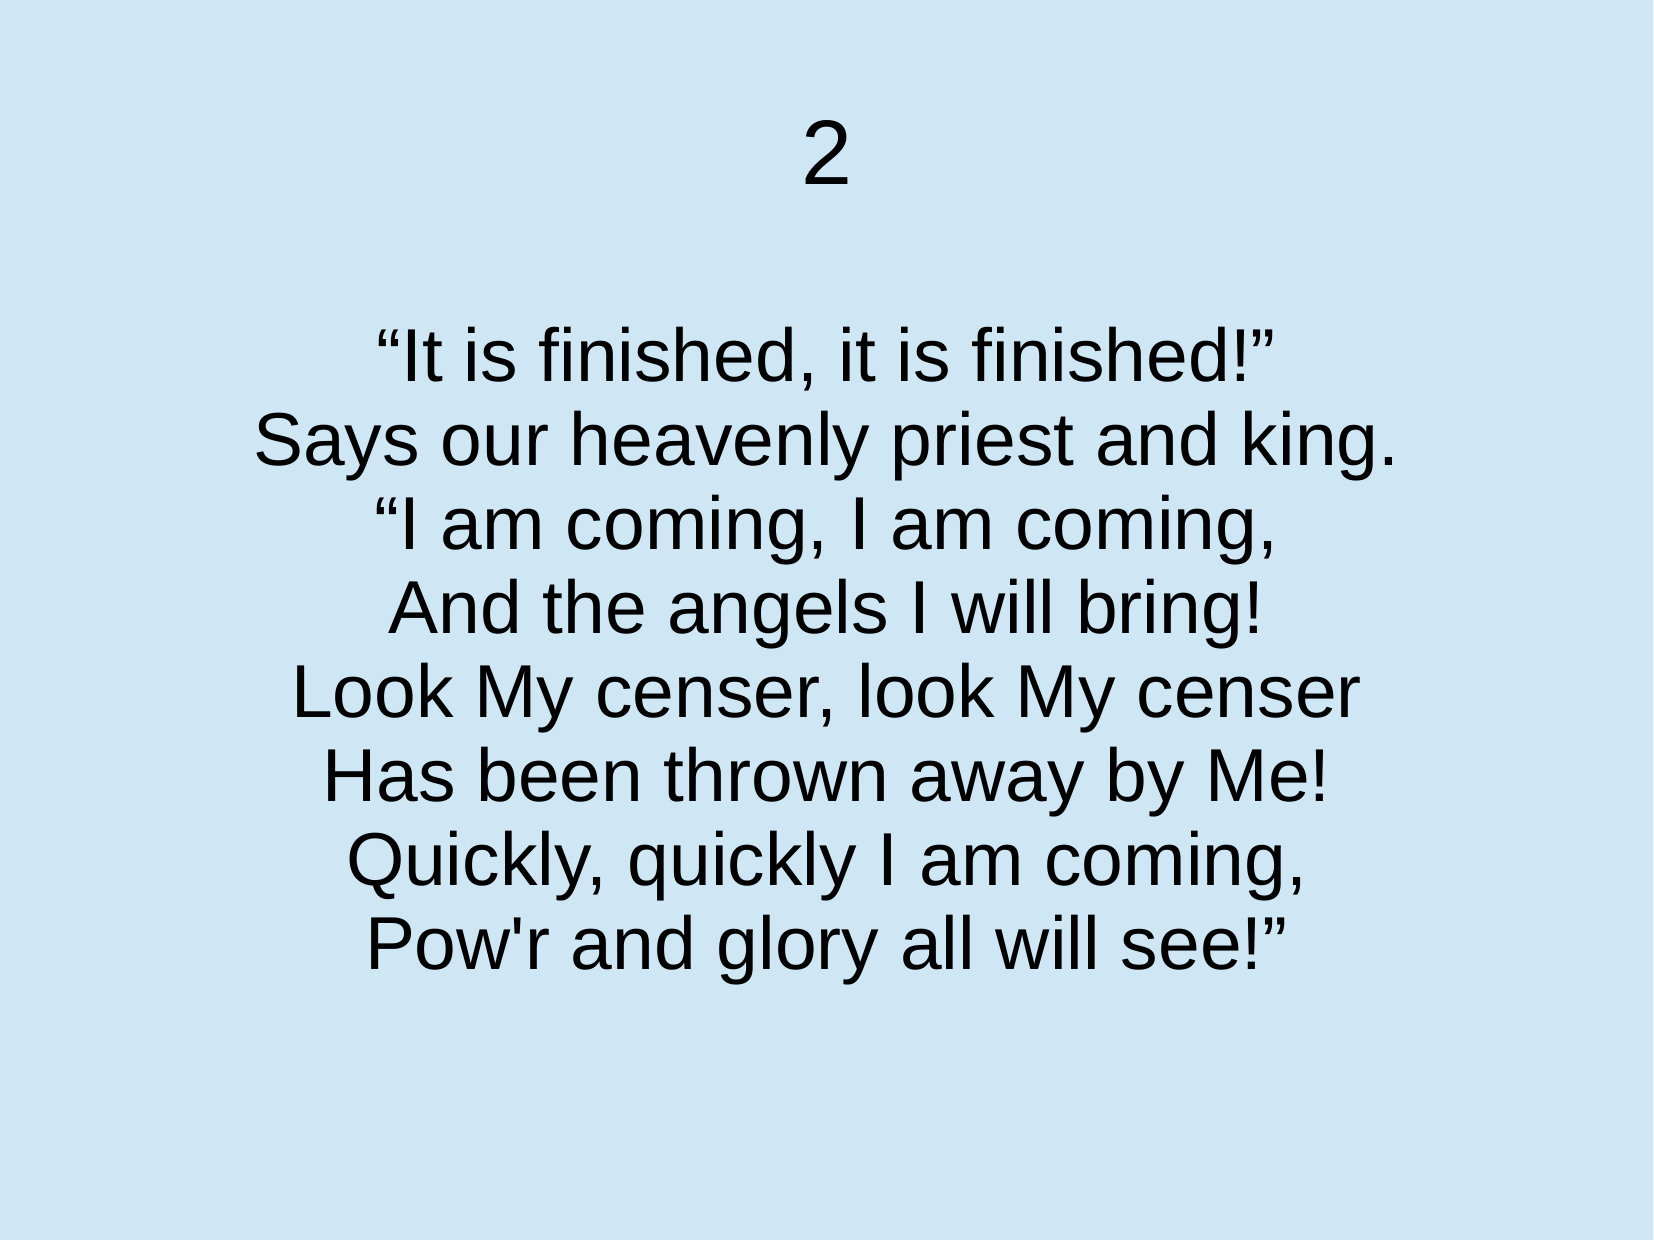

# 2
“It is finished, it is finished!”
Says our heavenly priest and king.
“I am coming, I am coming,
And the angels I will bring!
Look My censer, look My censer
Has been thrown away by Me!
Quickly, quickly I am coming,
Pow'r and glory all will see!”